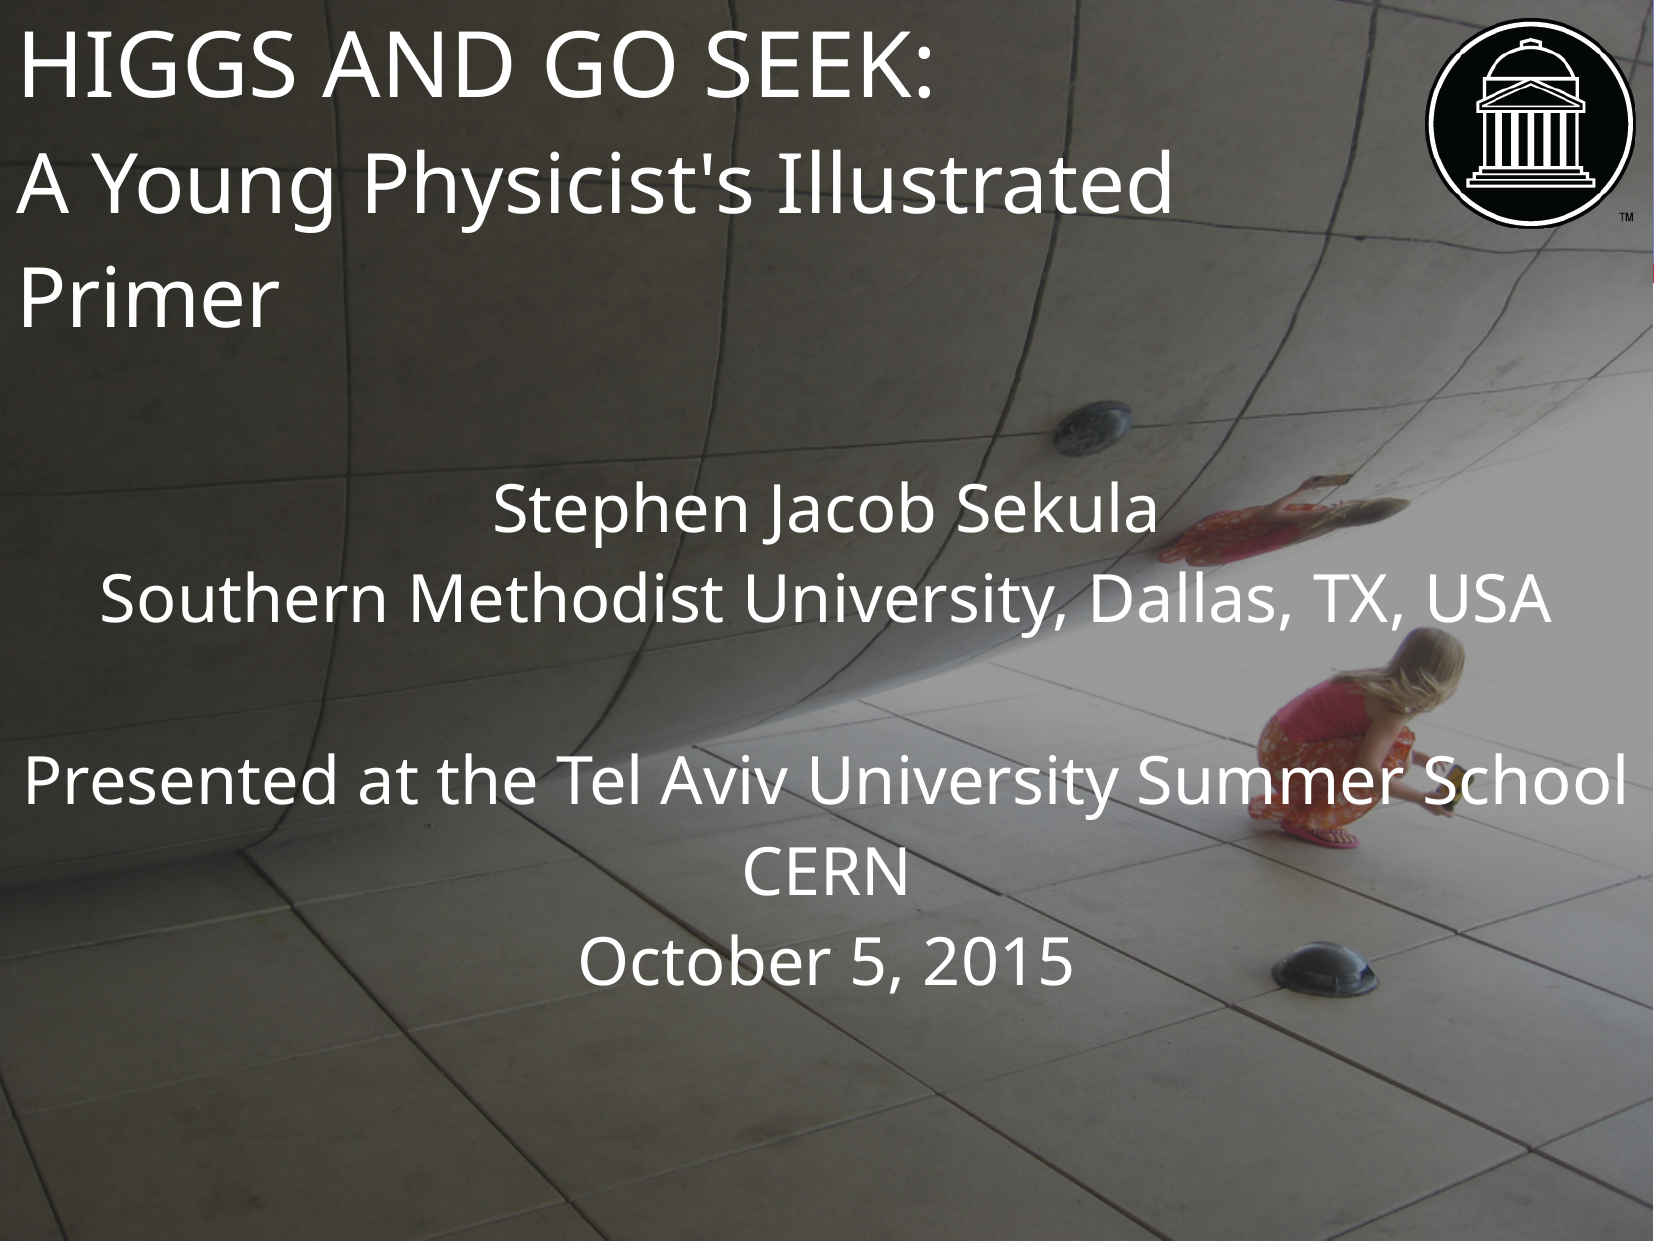

# HIGGS AND GO SEEK: A Young Physicist's Illustrated Primer
Stephen Jacob Sekula
Southern Methodist University, Dallas, TX, USA
Presented at the Tel Aviv University Summer School
CERN
October 5, 2015